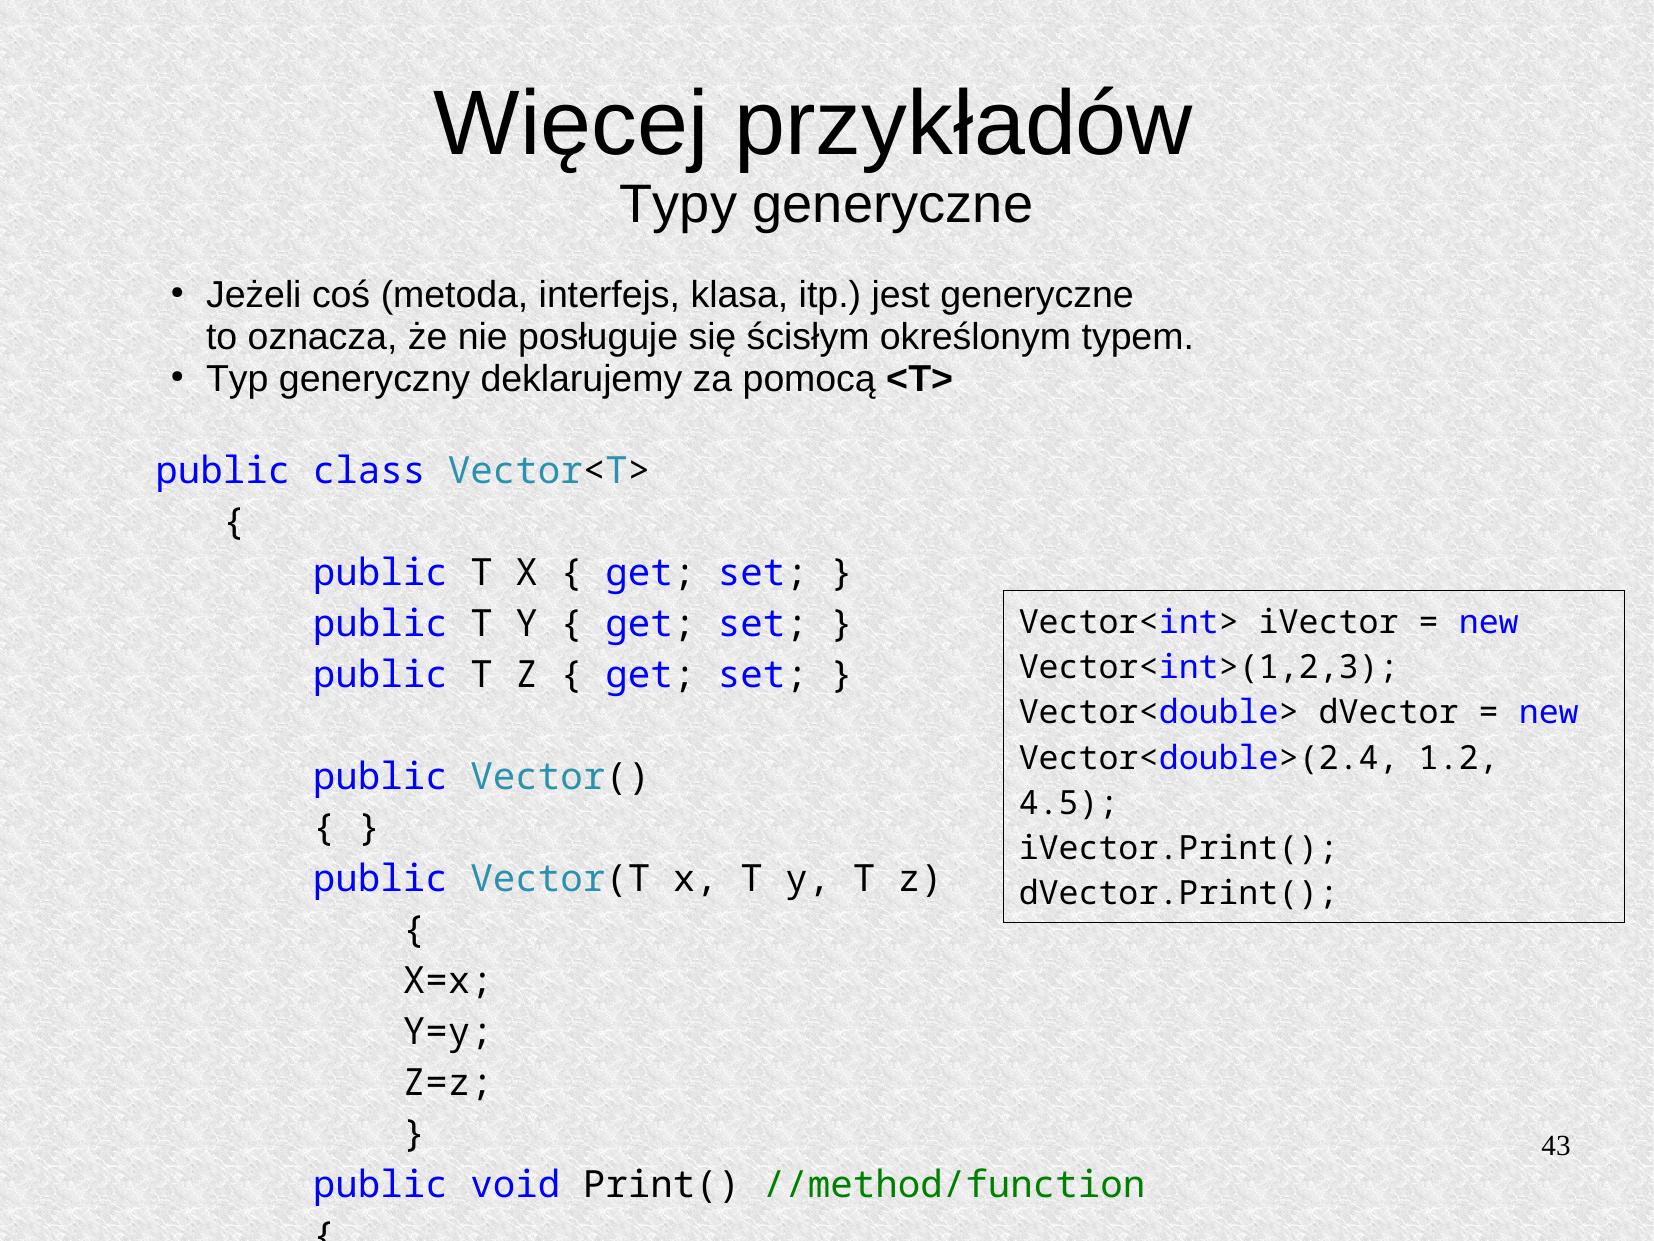

# Więcej przykładów Typy generyczne
Jeżeli coś (metoda, interfejs, klasa, itp.) jest generyczne
to oznacza, że nie posługuje się ścisłym określonym typem.
Typ generyczny deklarujemy za pomocą <T>
 public class Vector<T>
 {
 public T X { get; set; }
 public T Y { get; set; }
 public T Z { get; set; }
 public Vector()
 { }
 public Vector(T x, T y, T z)
 {
 X=x;
 Y=y;
 Z=z;
 }
 public void Print() //method/function
 {
 Console.WriteLine($"[{X}][{Y}][{Z}]");
 }
 }
Vector<int> iVector = new Vector<int>(1,2,3);
Vector<double> dVector = new Vector<double>(2.4, 1.2, 4.5);
iVector.Print();
dVector.Print();
43